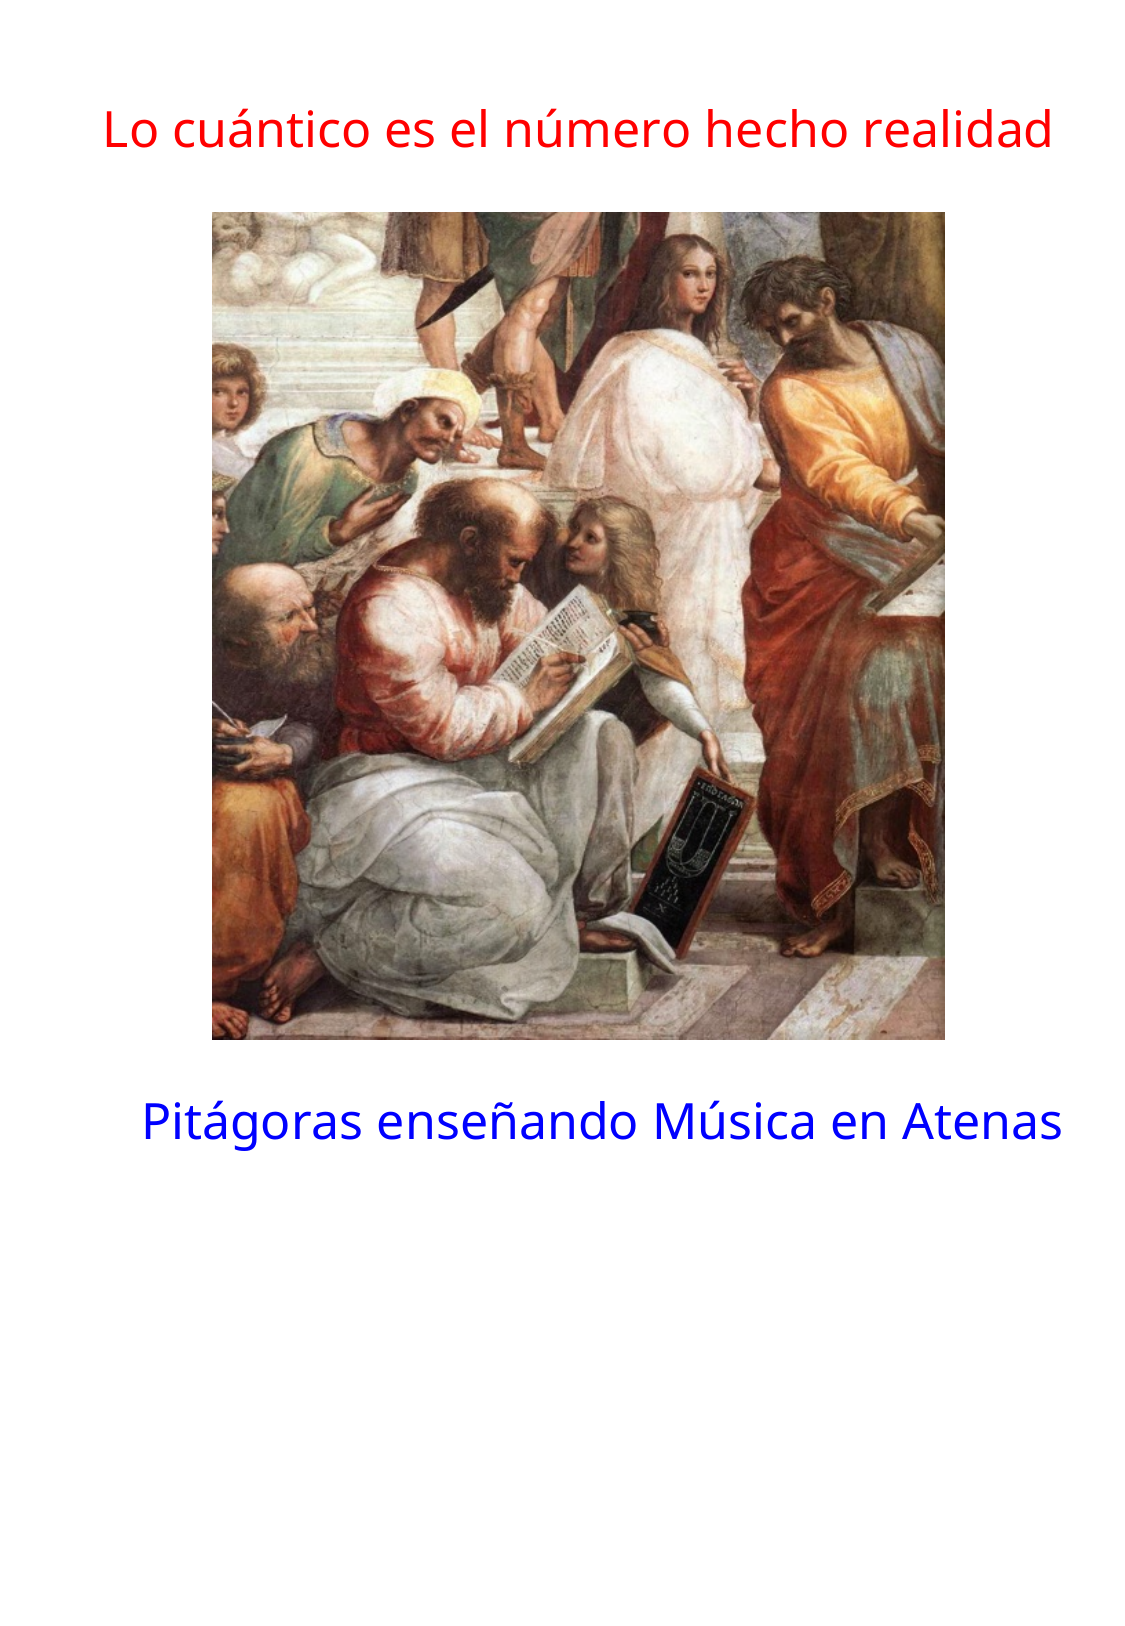

Lo cuántico es el número hecho realidad
Pitágoras enseñando Música en Atenas